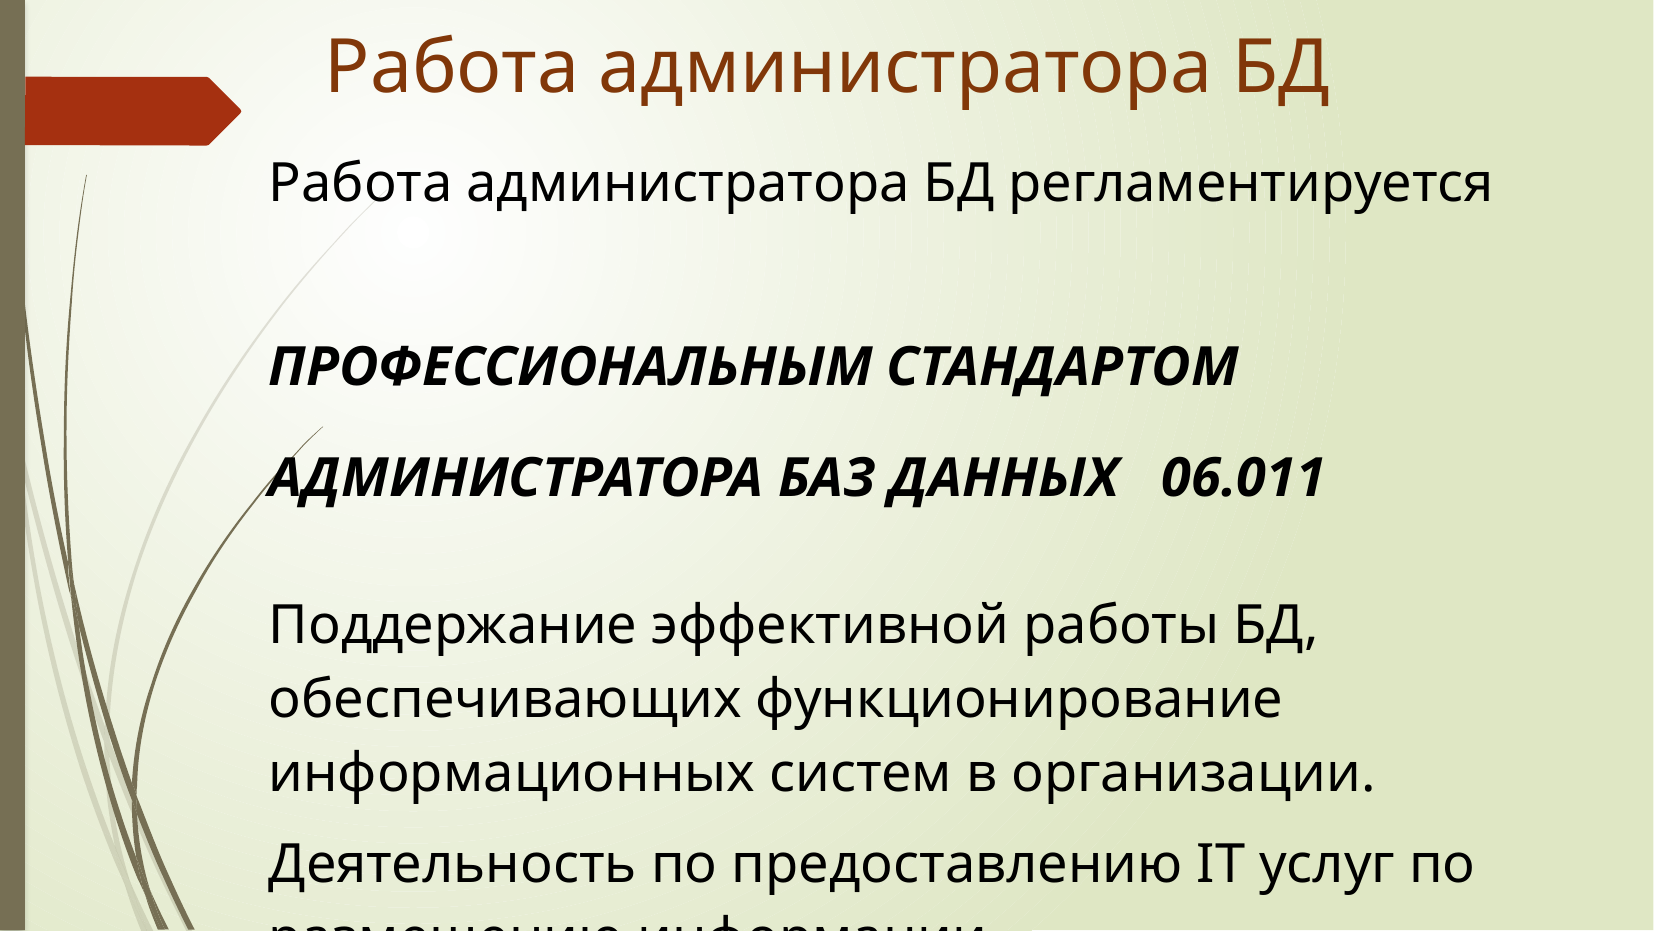

# Работа администратора БД
Работа администратора БД регламентируется
ПРОФЕССИОНАЛЬНЫМ СТАНДАРТОМ
АДМИНИСТРАТОРА БАЗ ДАННЫХ 06.011
Поддержание эффективной работы БД, обеспечивающих функционирование информационных систем в организации.
Деятельность по предоставлению IT услуг по размещению информации.